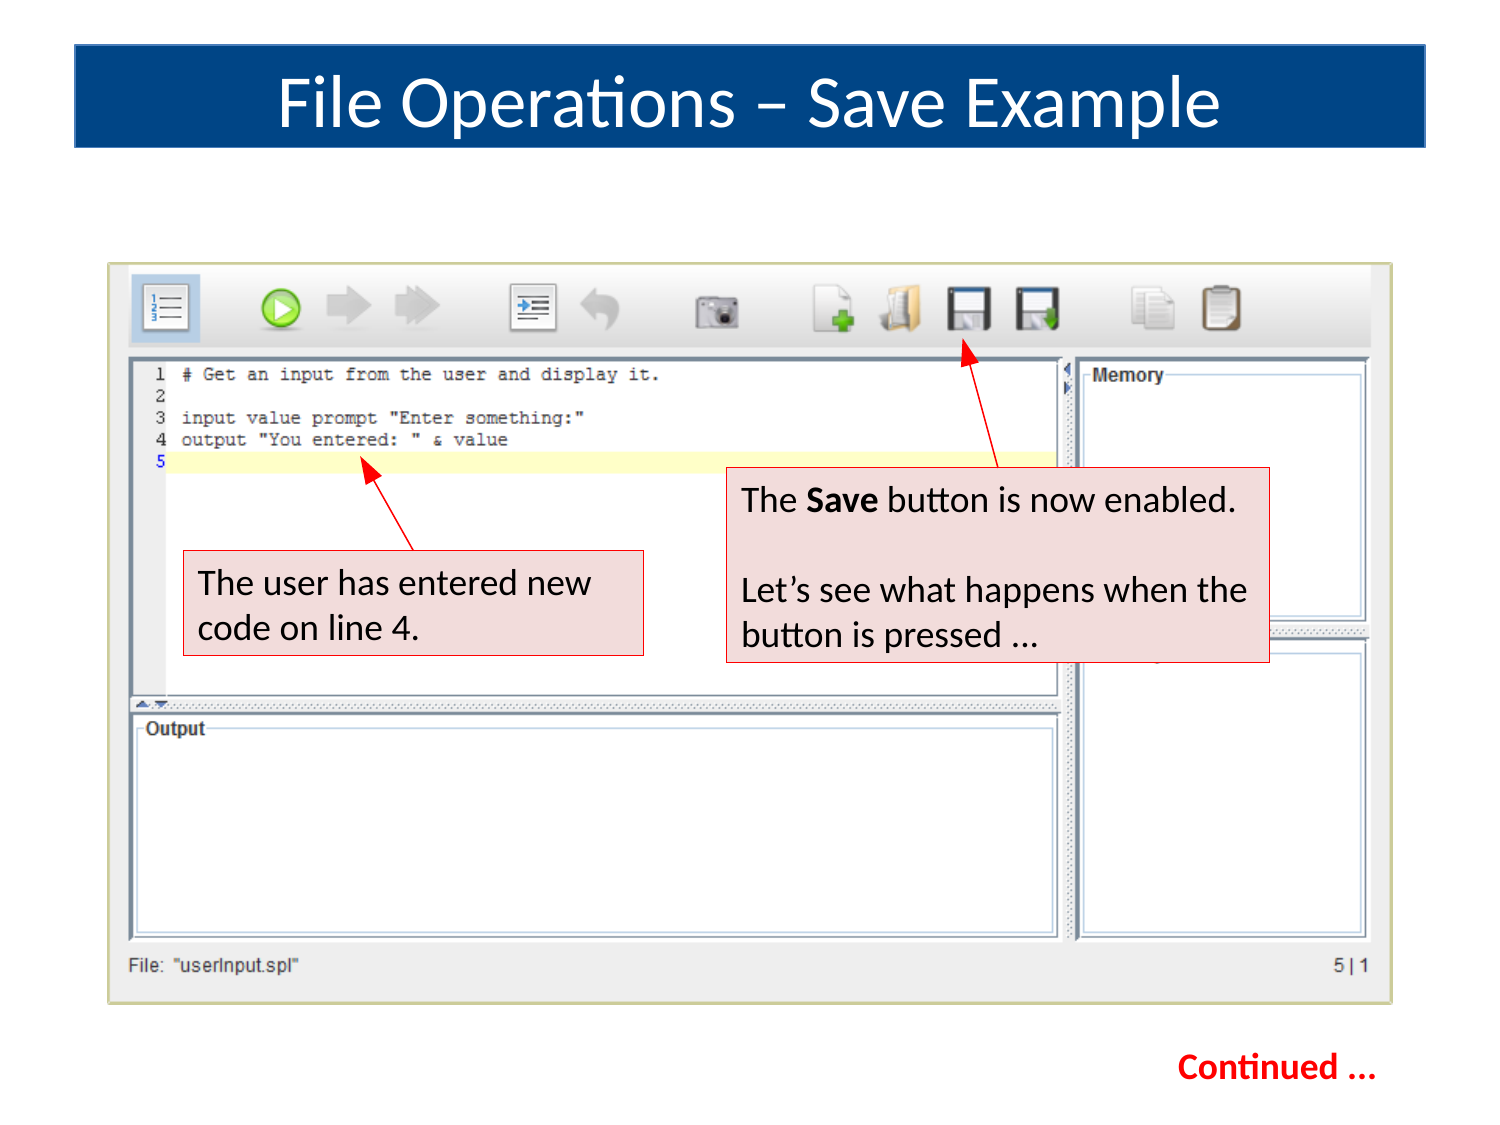

# File Operations – Save Example
The Save button is now enabled.
Let’s see what happens when the button is pressed ...
The user has entered new code on line 4.
Continued ...